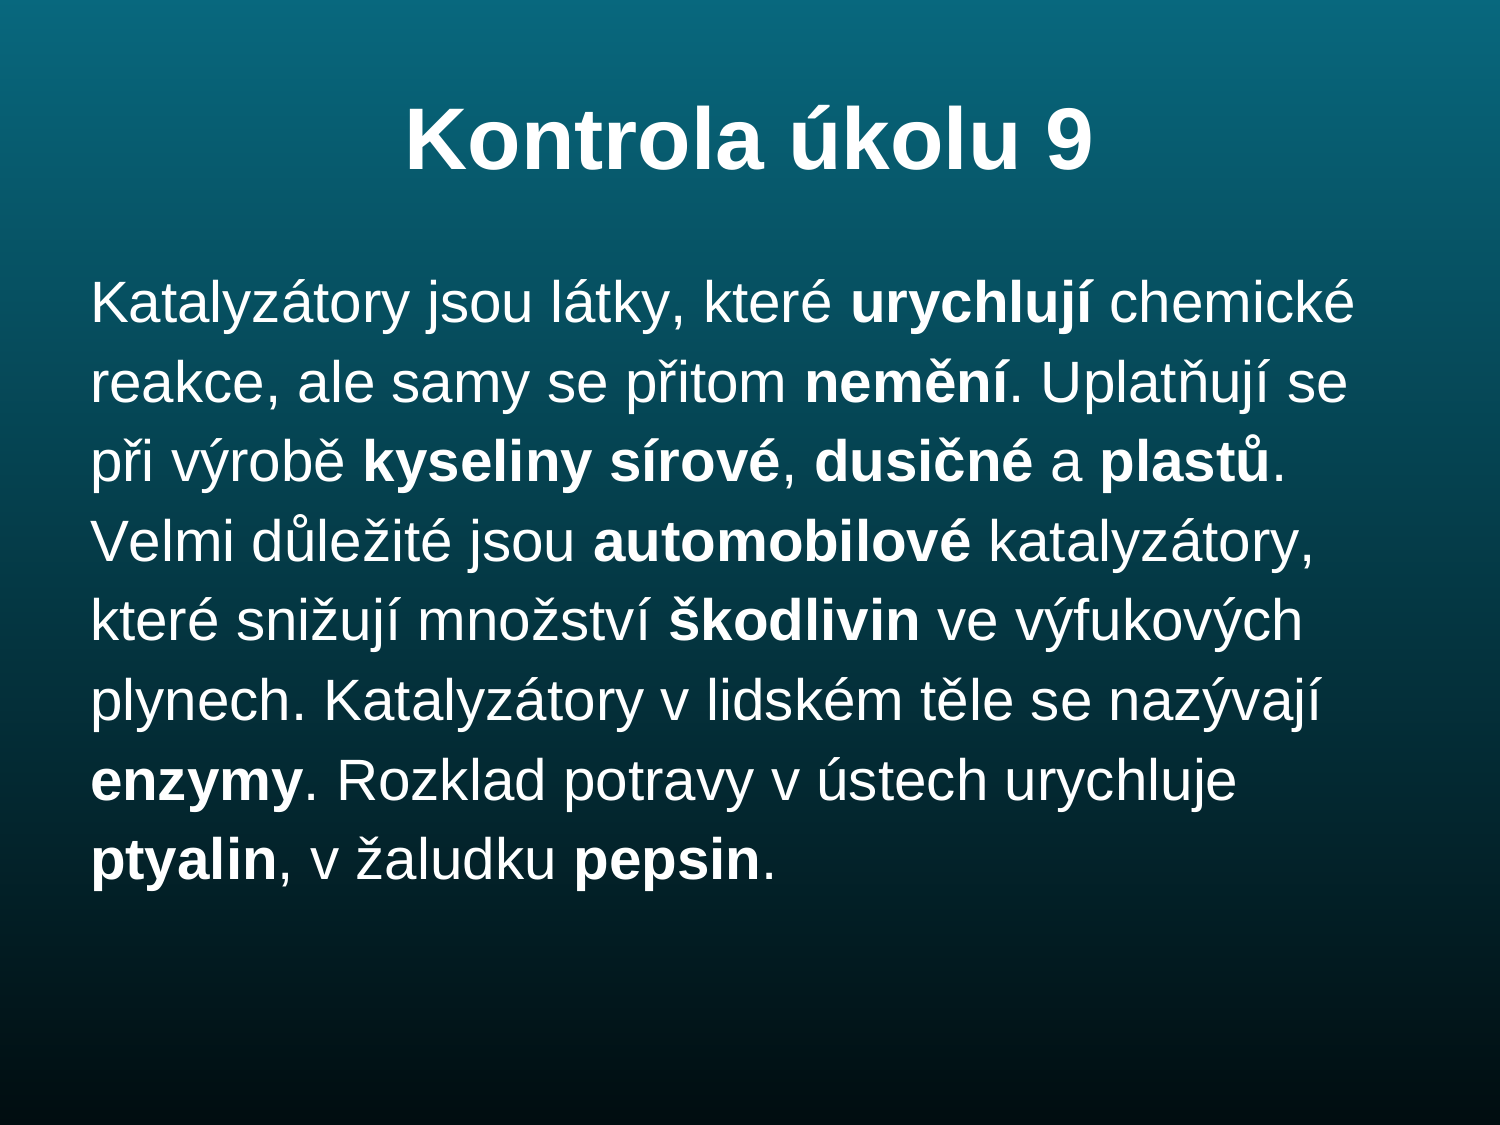

# Kontrola úkolu 9
Katalyzátory jsou látky, které urychlují chemické
reakce, ale samy se přitom nemění. Uplatňují se
při výrobě kyseliny sírové, dusičné a plastů.
Velmi důležité jsou automobilové katalyzátory,
které snižují množství škodlivin ve výfukových
plynech. Katalyzátory v lidském těle se nazývají
enzymy. Rozklad potravy v ústech urychluje
ptyalin, v žaludku pepsin.